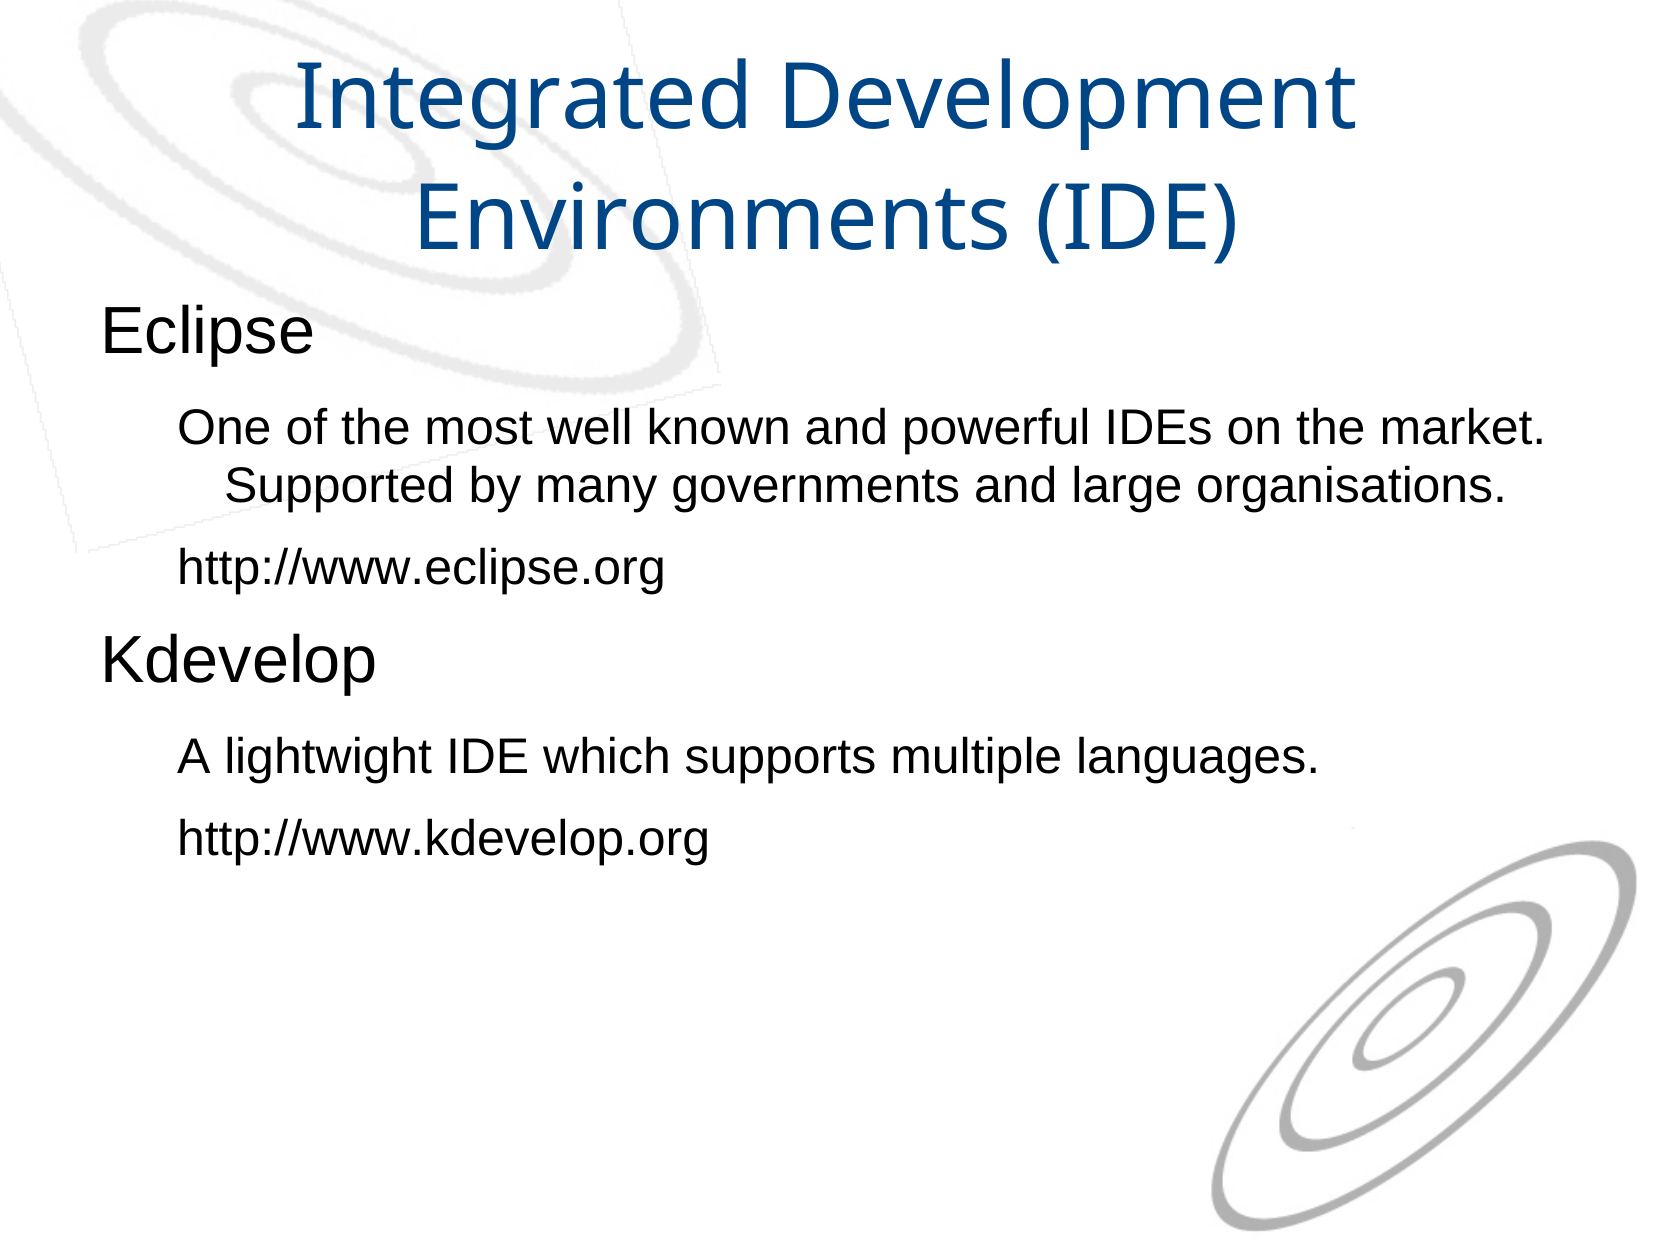

# Integrated Development Environments (IDE)‏
Eclipse
One of the most well known and powerful IDEs on the market. Supported by many governments and large organisations.
http://www.eclipse.org
Kdevelop
A lightwight IDE which supports multiple languages.
http://www.kdevelop.org